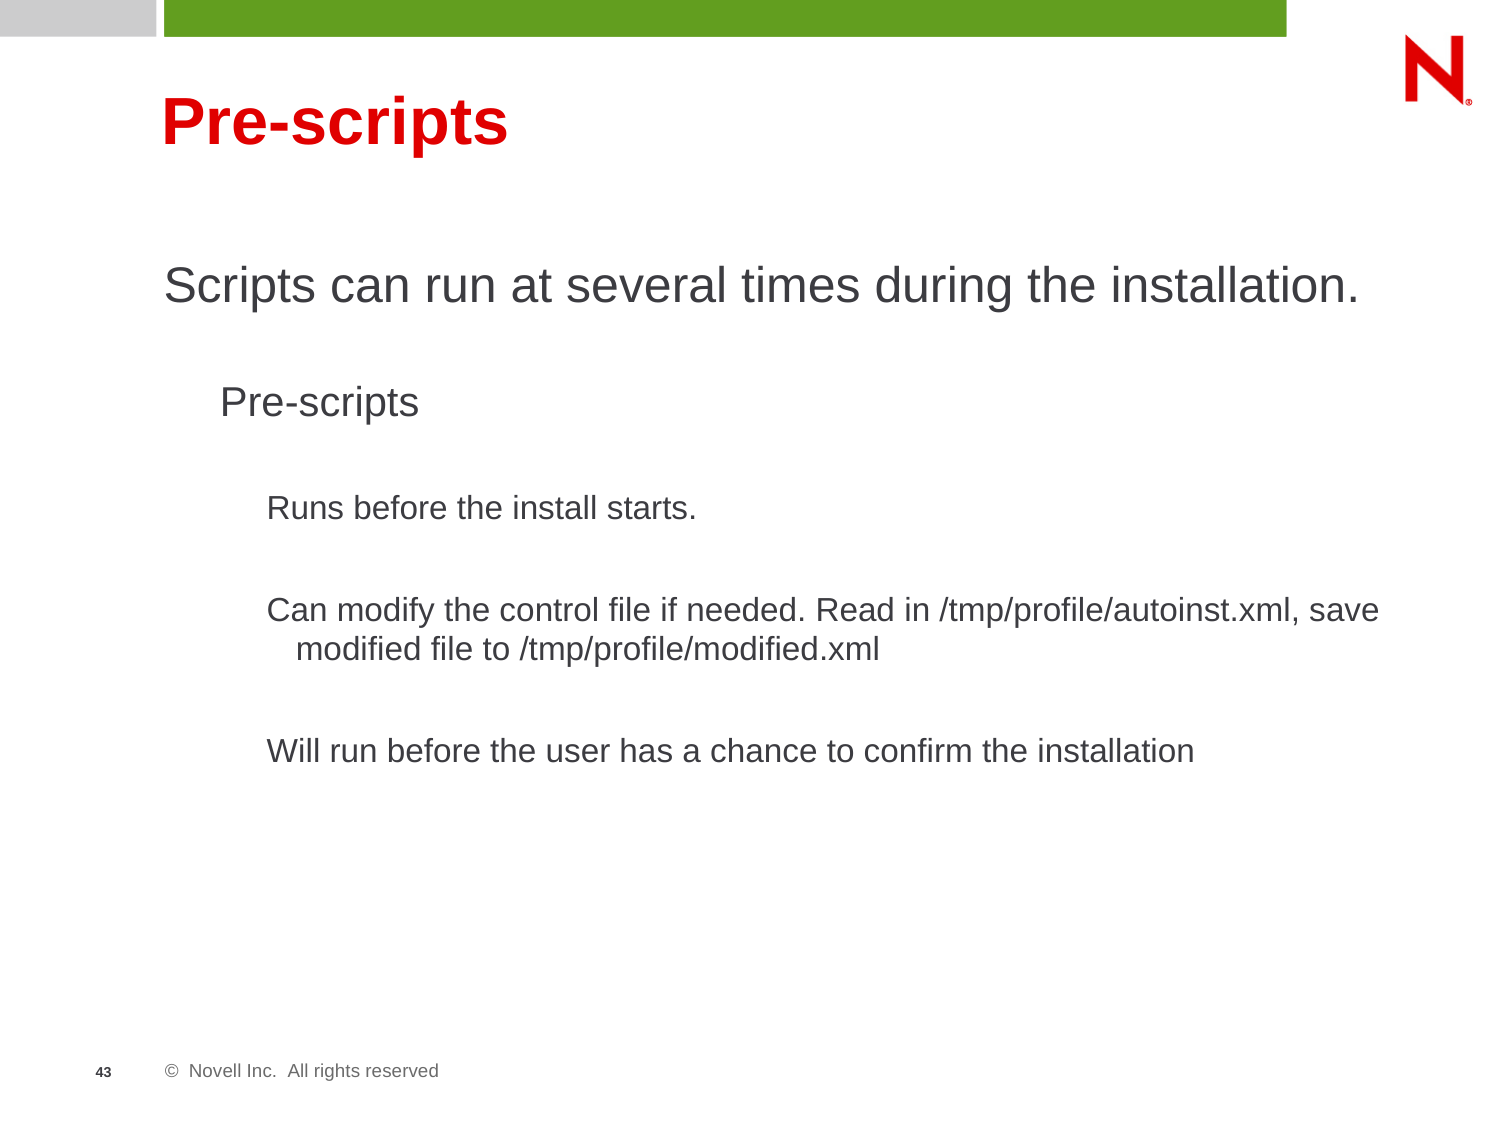

# Pre-scripts
Scripts can run at several times during the installation.
Pre-scripts
Runs before the install starts.
Can modify the control file if needed. Read in /tmp/profile/autoinst.xml, save modified file to /tmp/profile/modified.xml
Will run before the user has a chance to confirm the installation